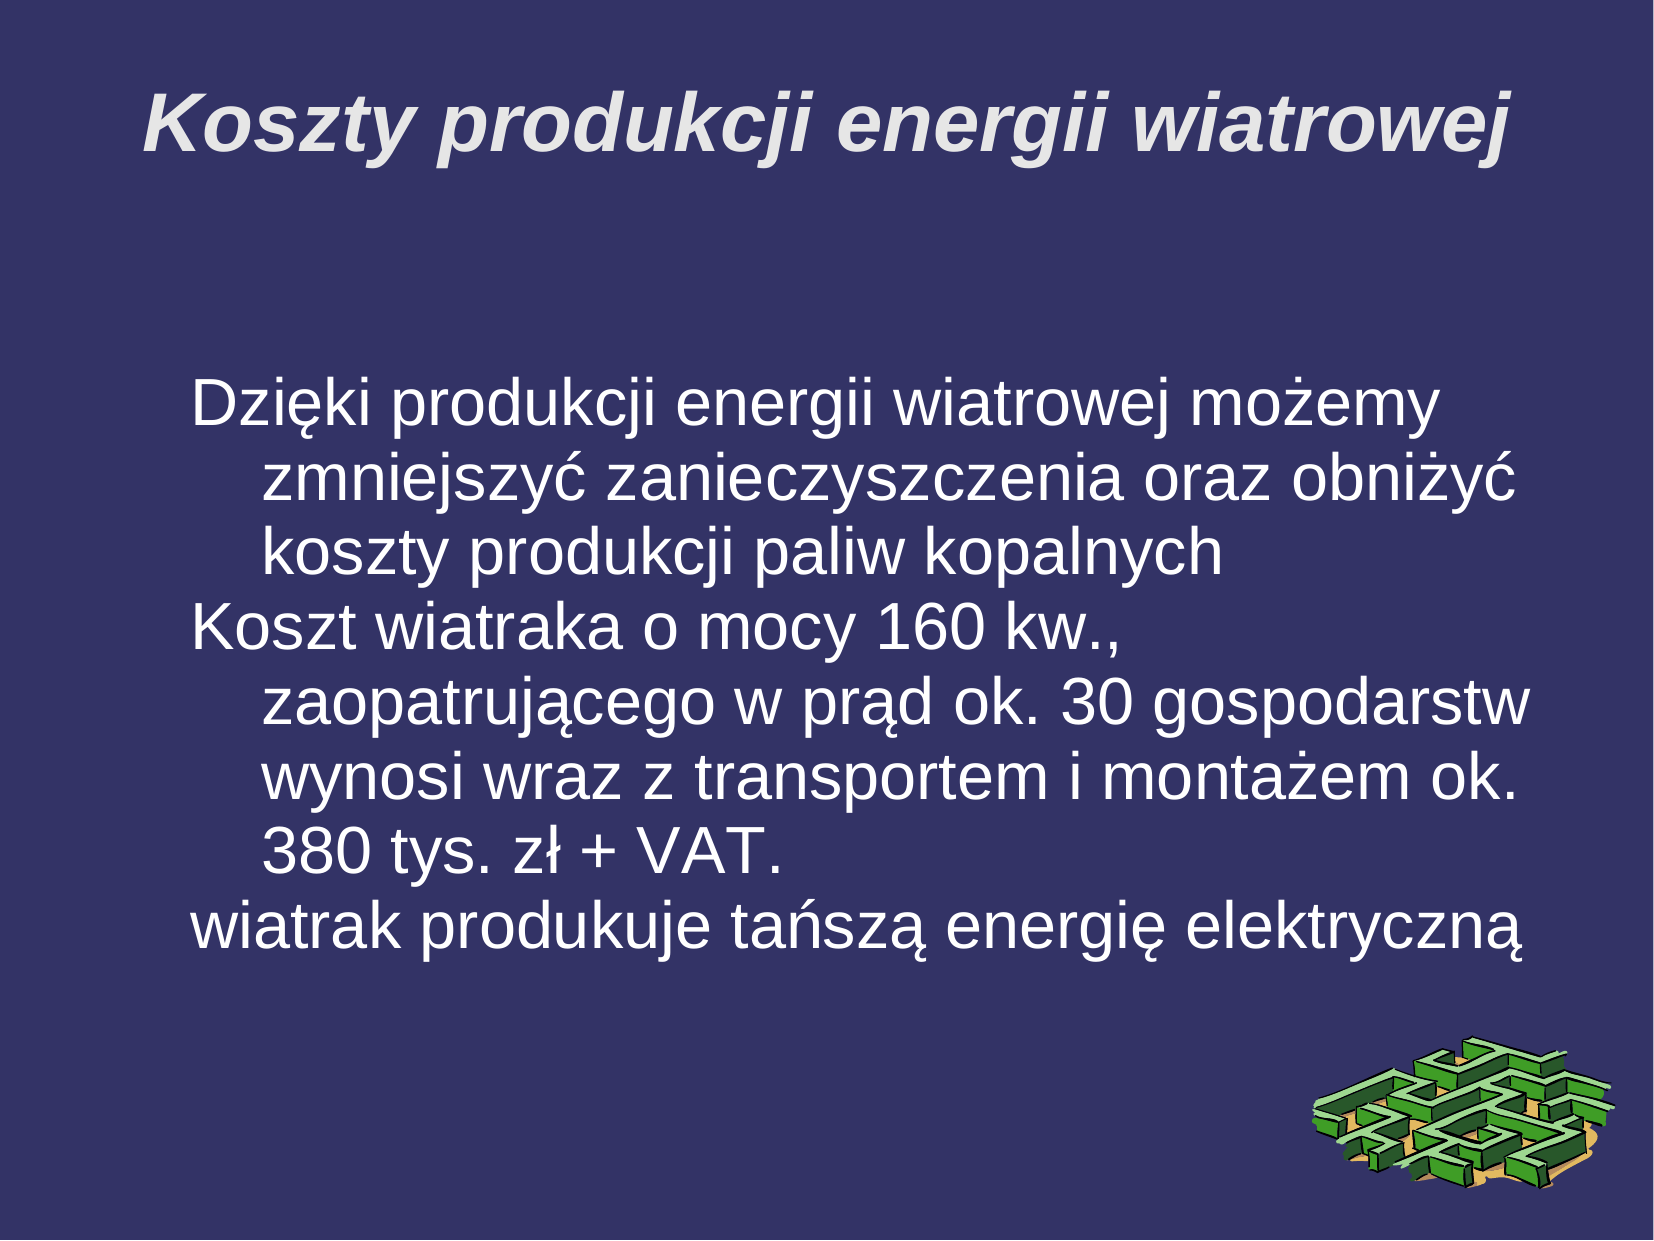

# Koszty produkcji energii wiatrowej
Dzięki produkcji energii wiatrowej możemy zmniejszyć zanieczyszczenia oraz obniżyć koszty produkcji paliw kopalnych
Koszt wiatraka o mocy 160 kw., zaopatrującego w prąd ok. 30 gospodarstw wynosi wraz z transportem i montażem ok. 380 tys. zł + VAT.
wiatrak produkuje tańszą energię elektryczną